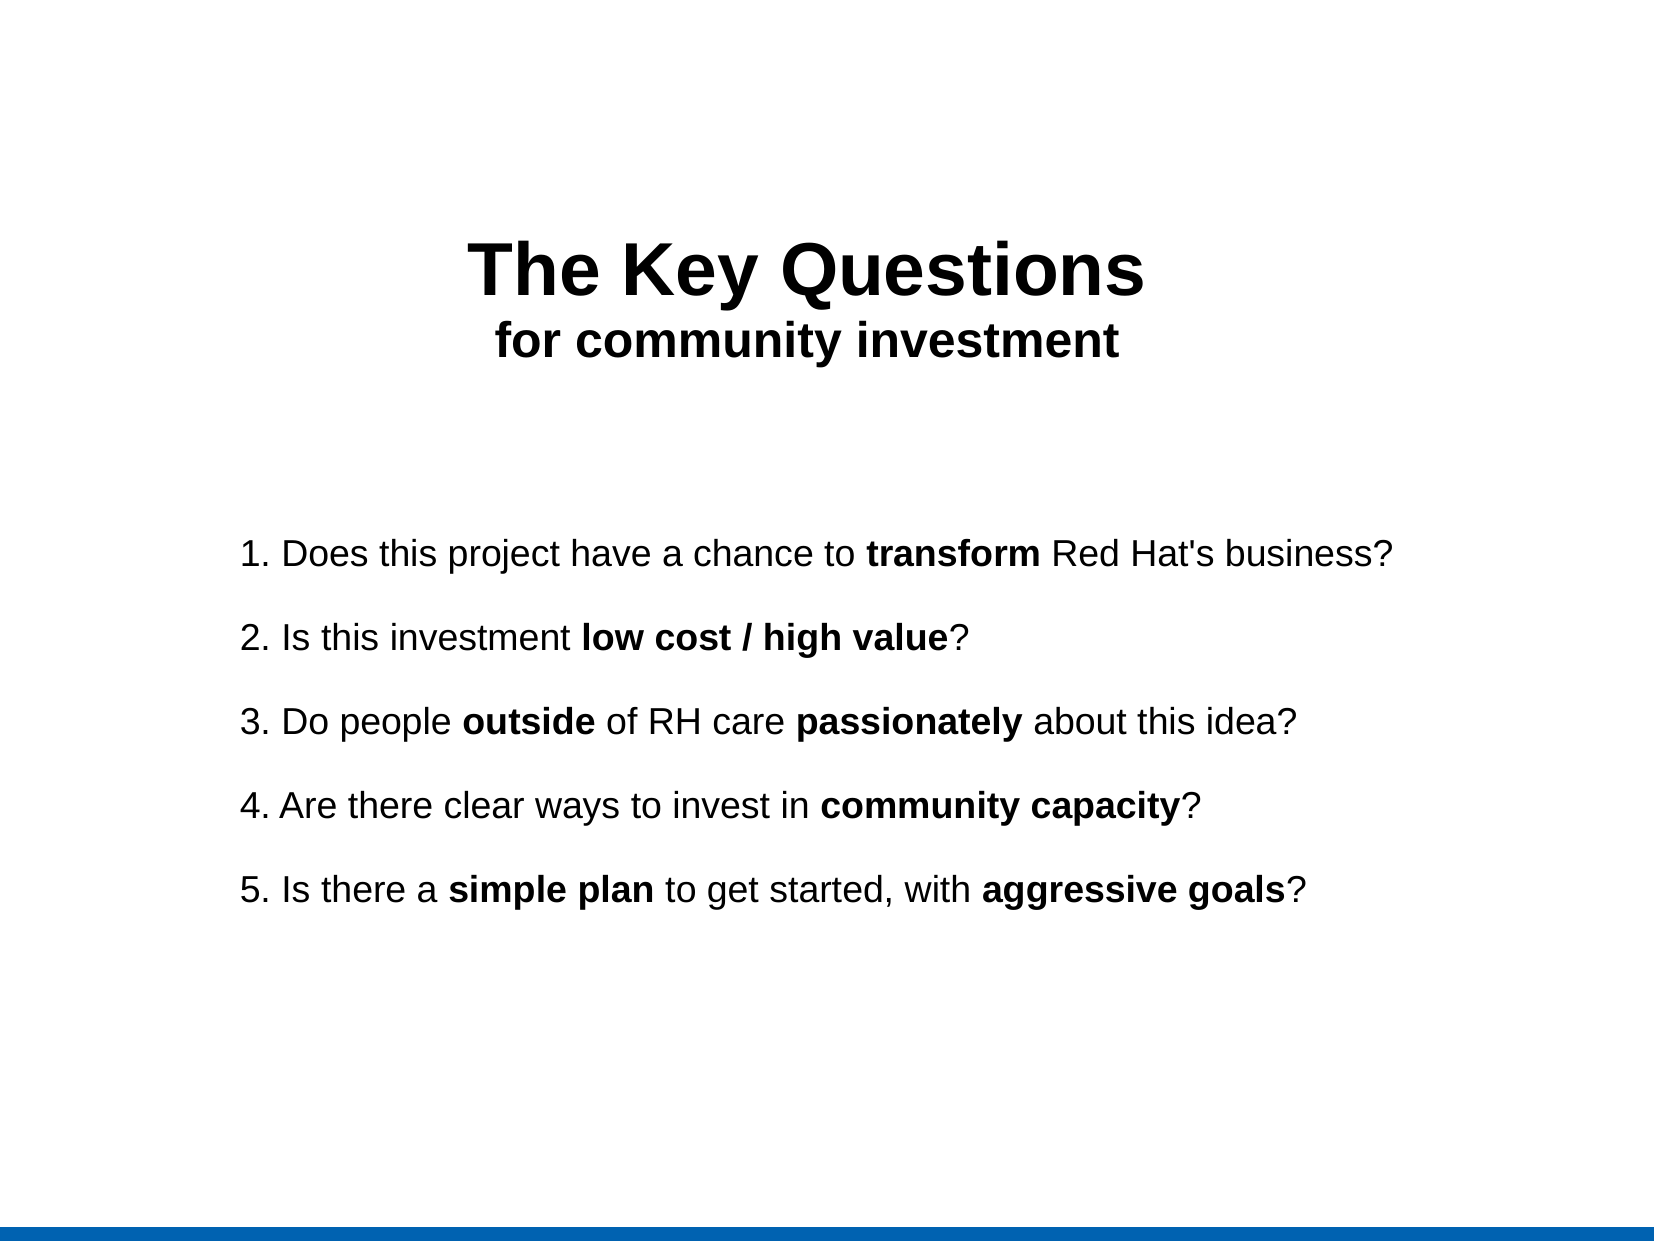

The Key Questions
for community investment
1. Does this project have a chance to transform Red Hat's business?
2. Is this investment low cost / high value?
3. Do people outside of RH care passionately about this idea?
4. Are there clear ways to invest in community capacity?
5. Is there a simple plan to get started, with aggressive goals?